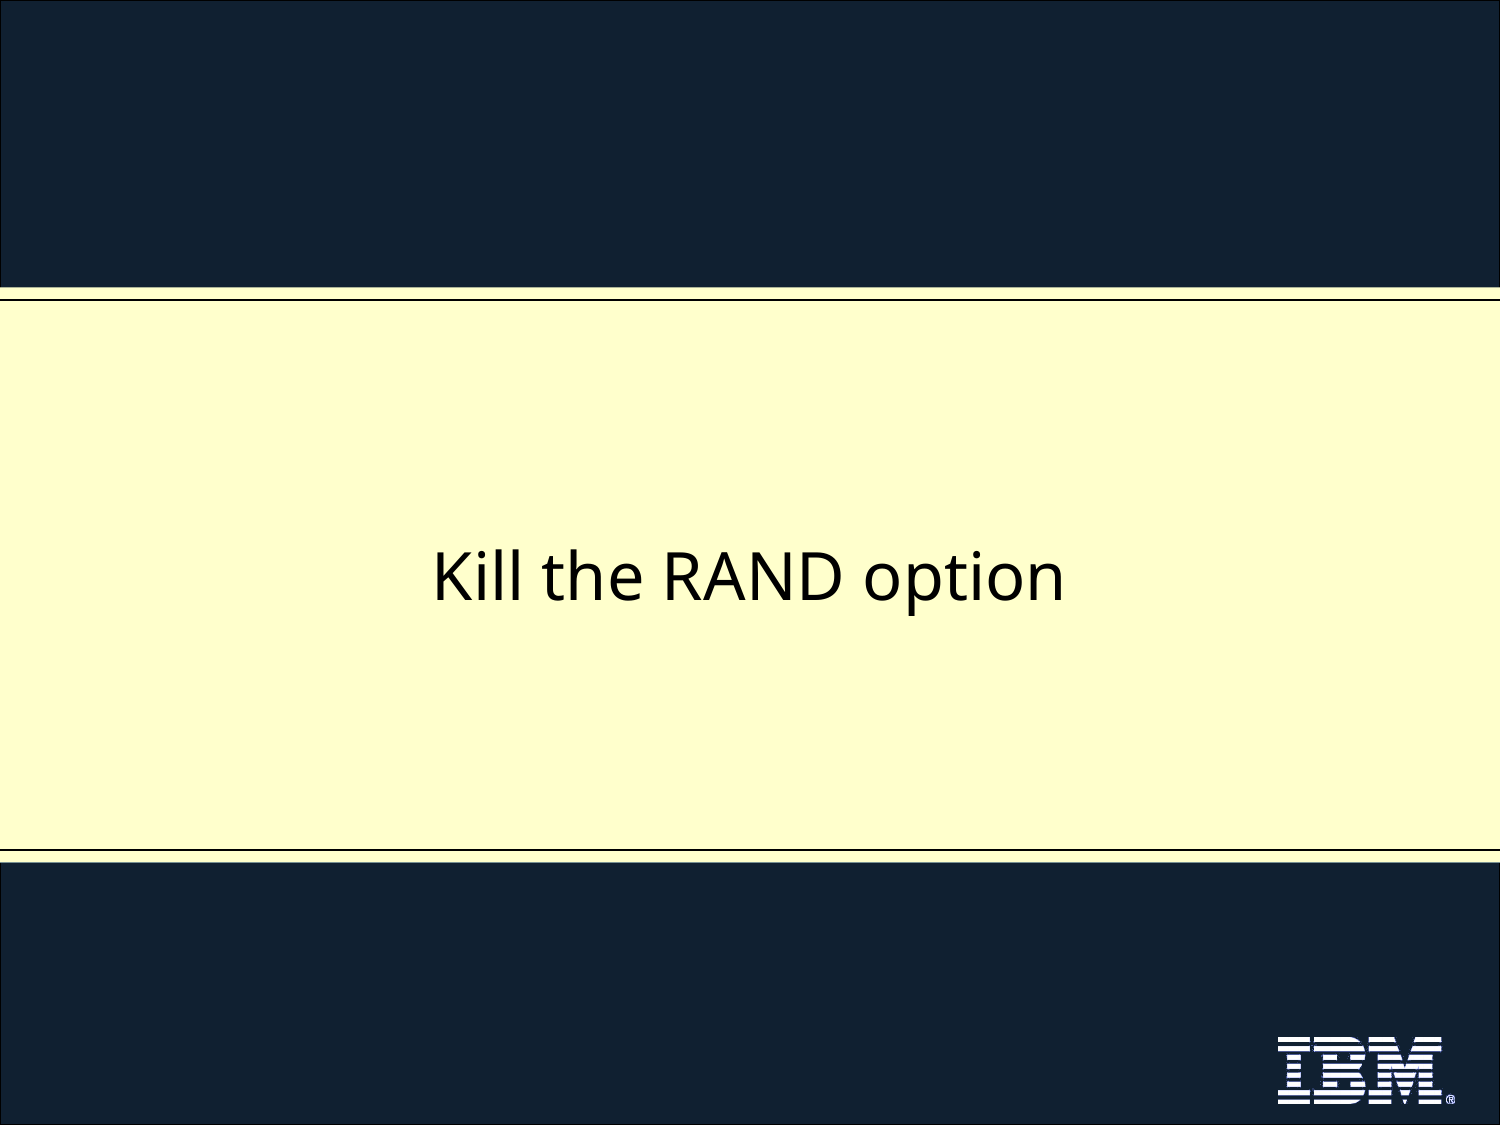

Kill the RAND option
# Characteristics of “open”